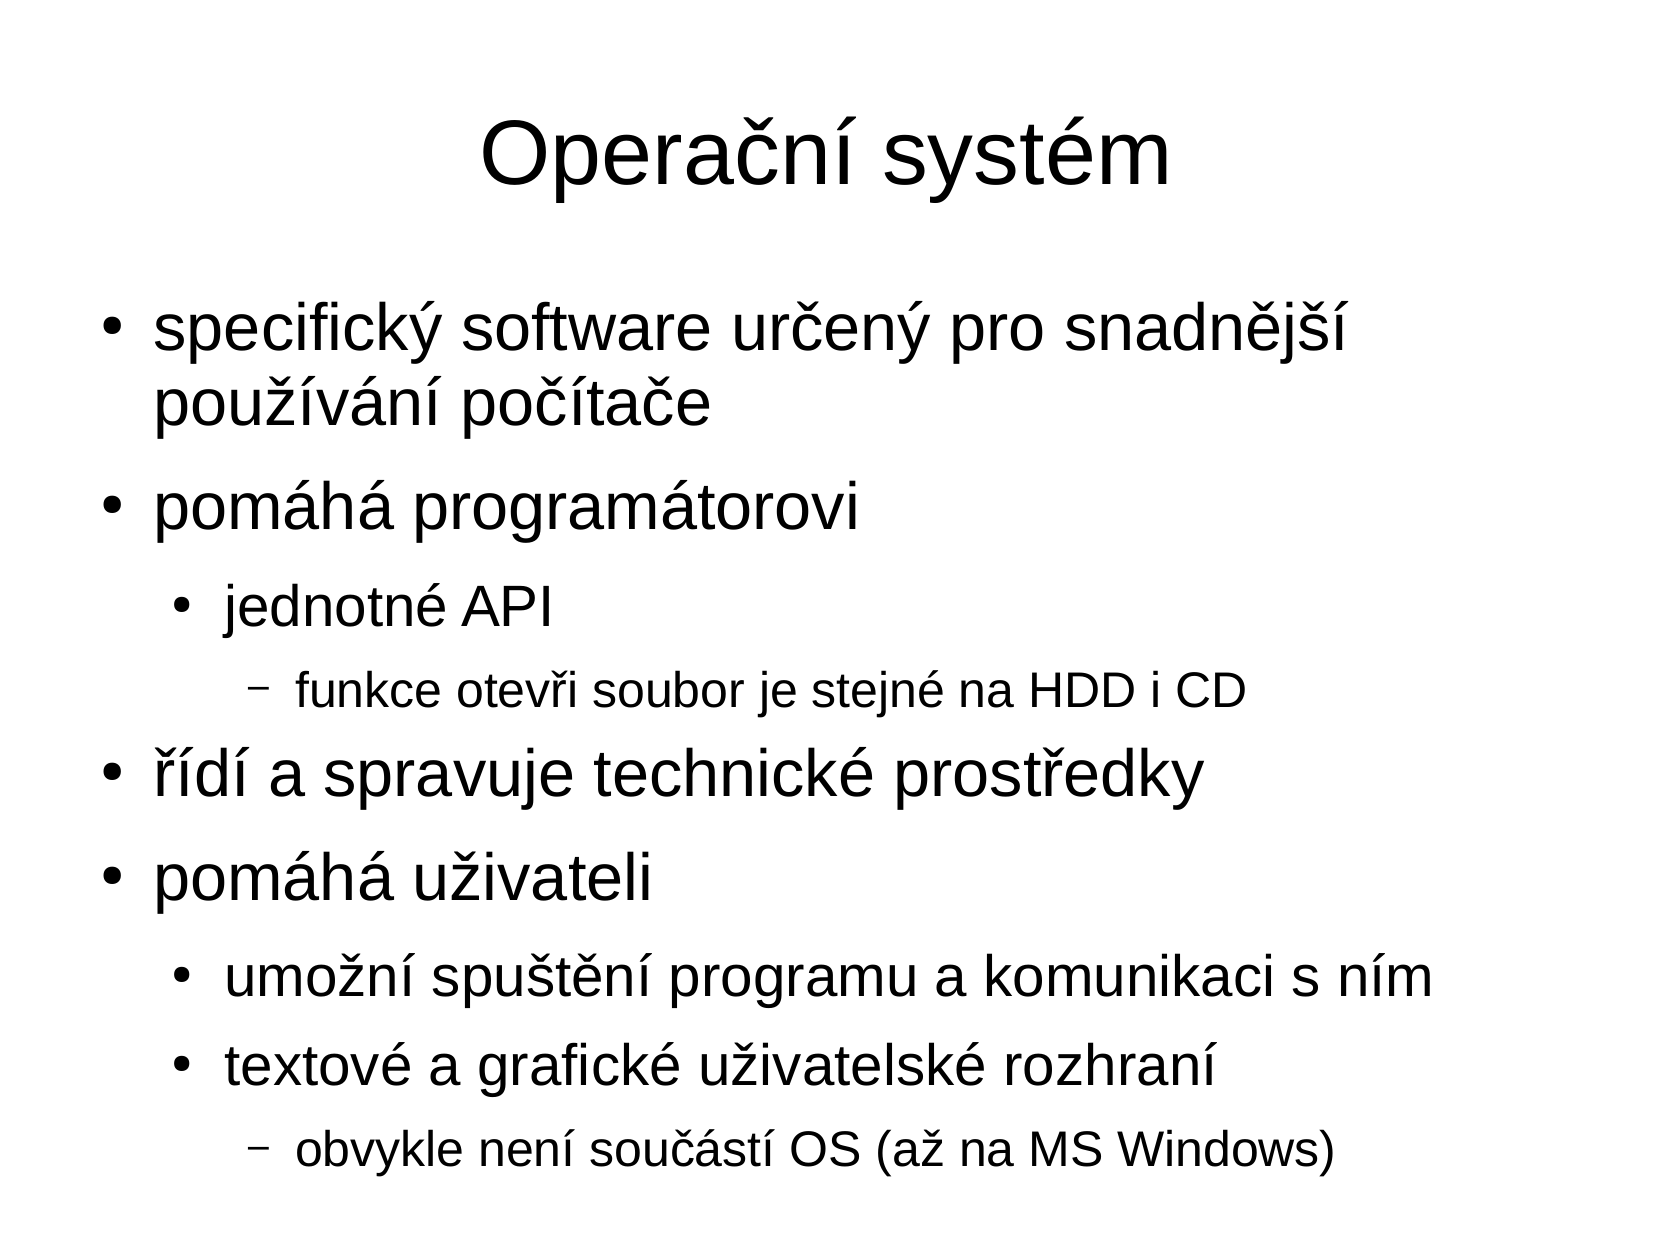

# Operační systém
specifický software určený pro snadnější používání počítače
pomáhá programátorovi
jednotné API
funkce otevři soubor je stejné na HDD i CD
řídí a spravuje technické prostředky
pomáhá uživateli
umožní spuštění programu a komunikaci s ním
textové a grafické uživatelské rozhraní
obvykle není součástí OS (až na MS Windows)